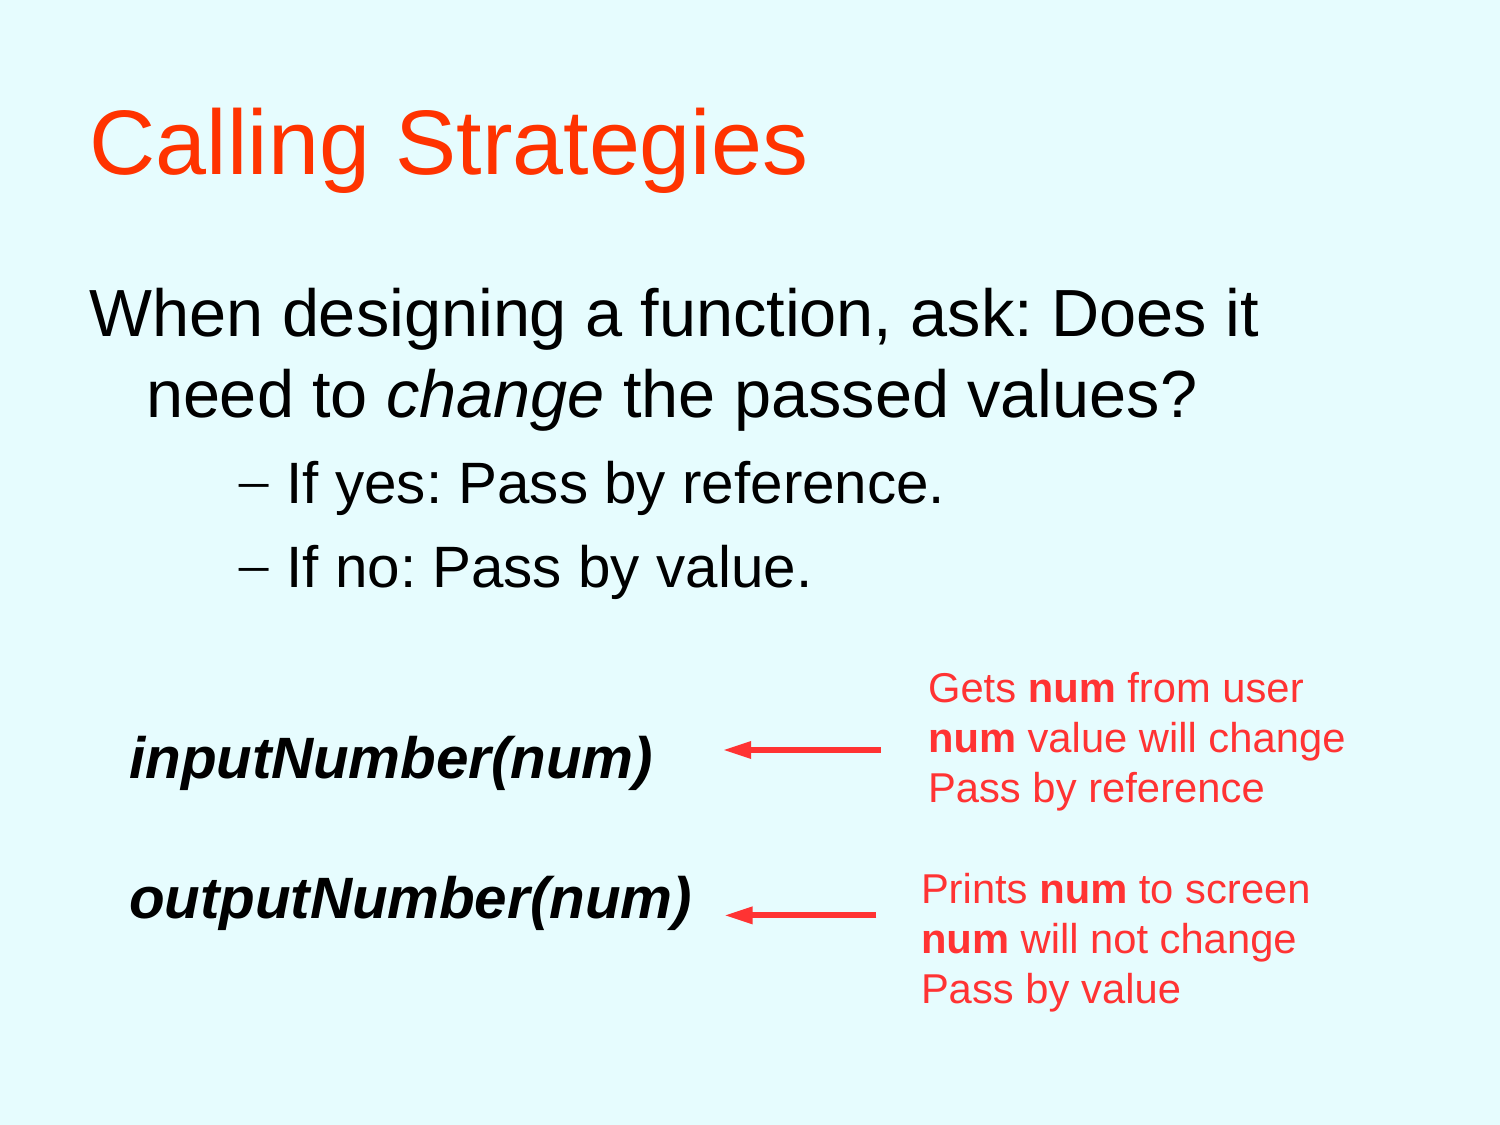

# Calling Strategies
When designing a function, ask: Does it need to change the passed values?
If yes: Pass by reference.
If no: Pass by value.
Gets num from user
num value will change
Pass by reference
inputNumber(num)
outputNumber(num)
Prints num to screen
num will not change
Pass by value